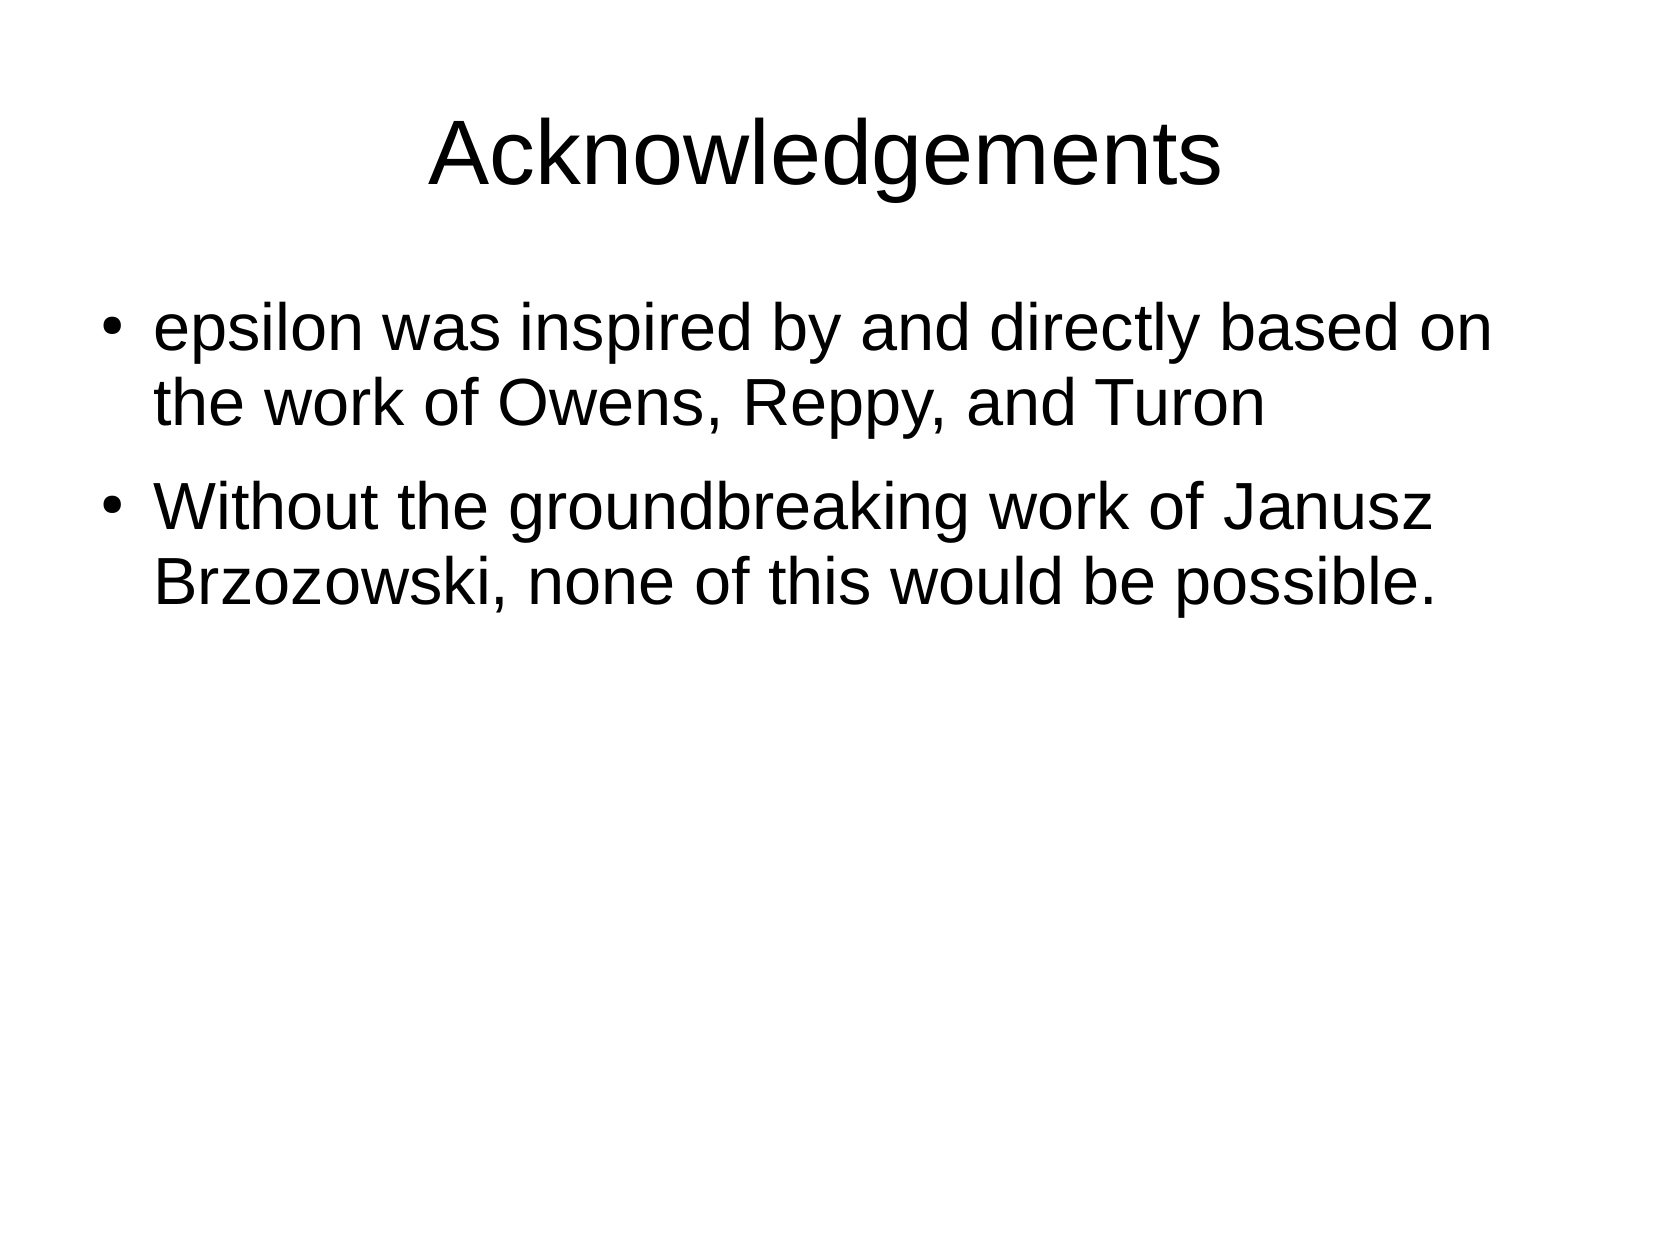

# Acknowledgements
epsilon was inspired by and directly based on the work of Owens, Reppy, and Turon
Without the groundbreaking work of Janusz Brzozowski, none of this would be possible.